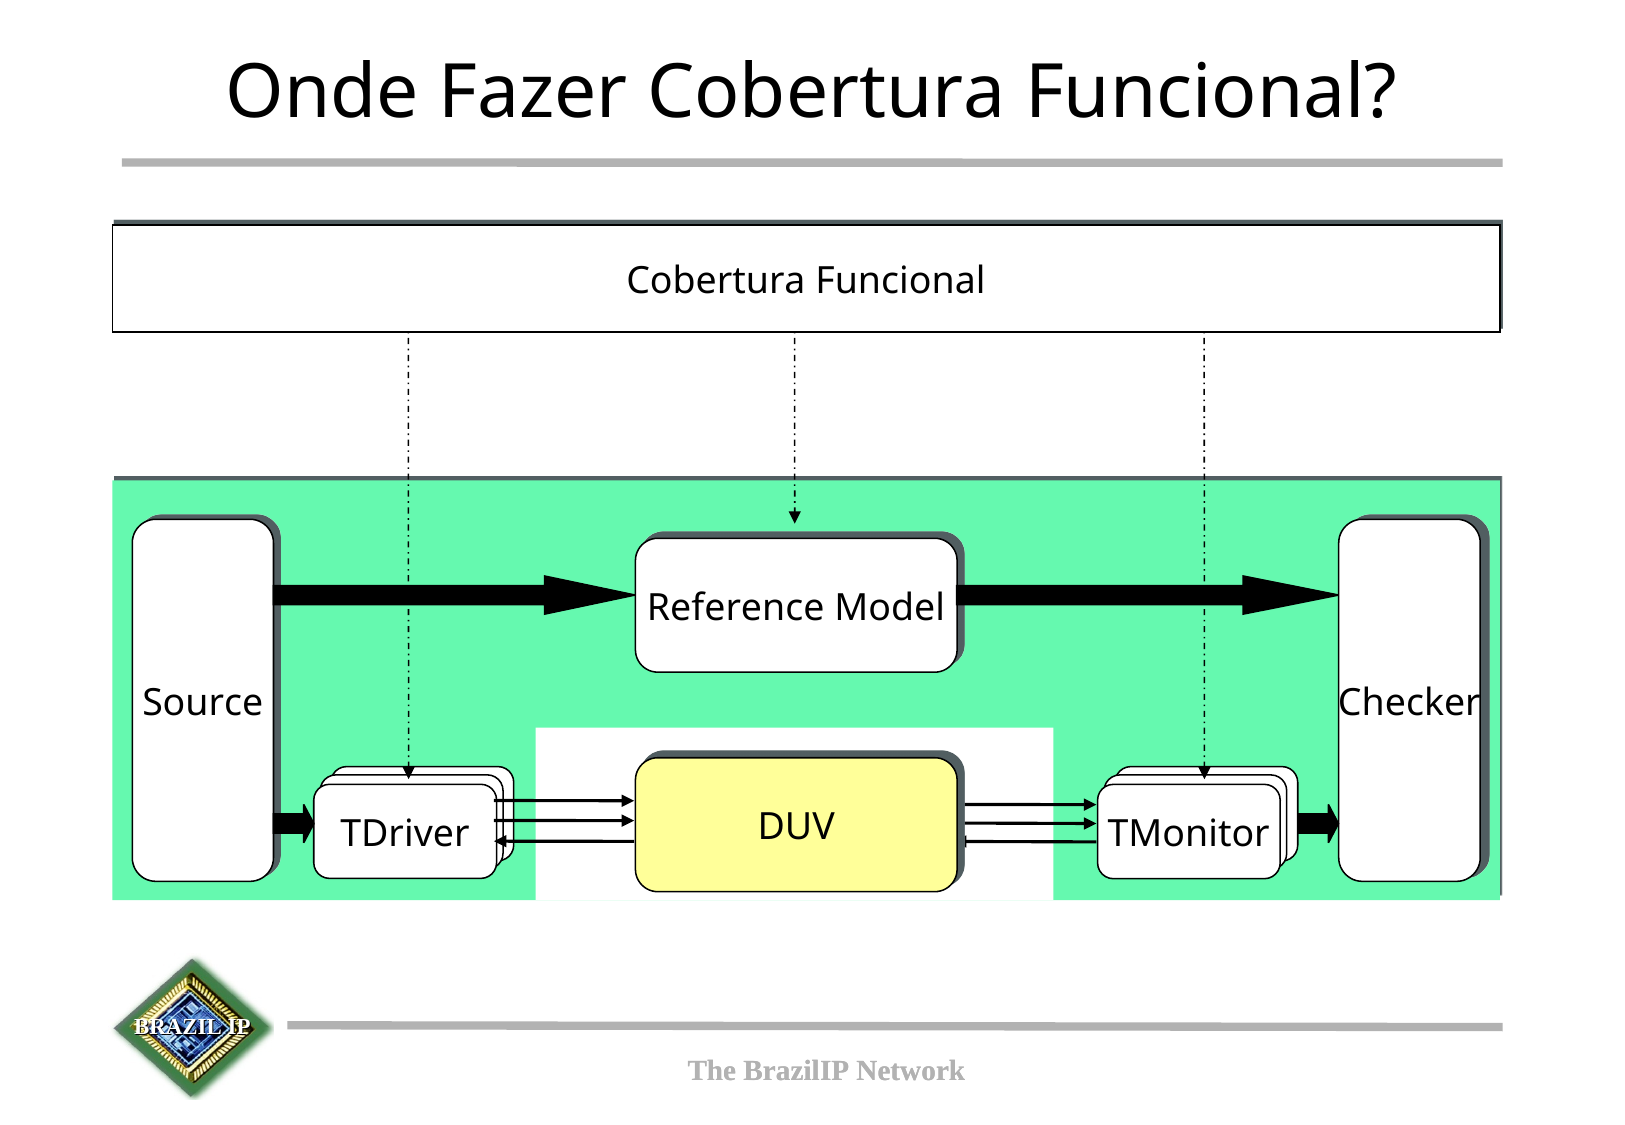

# Onde Fazer Cobertura Funcional?
Cobertura Funcional
Source
Checker
Reference Model
DUV
TDriver
TMonitor